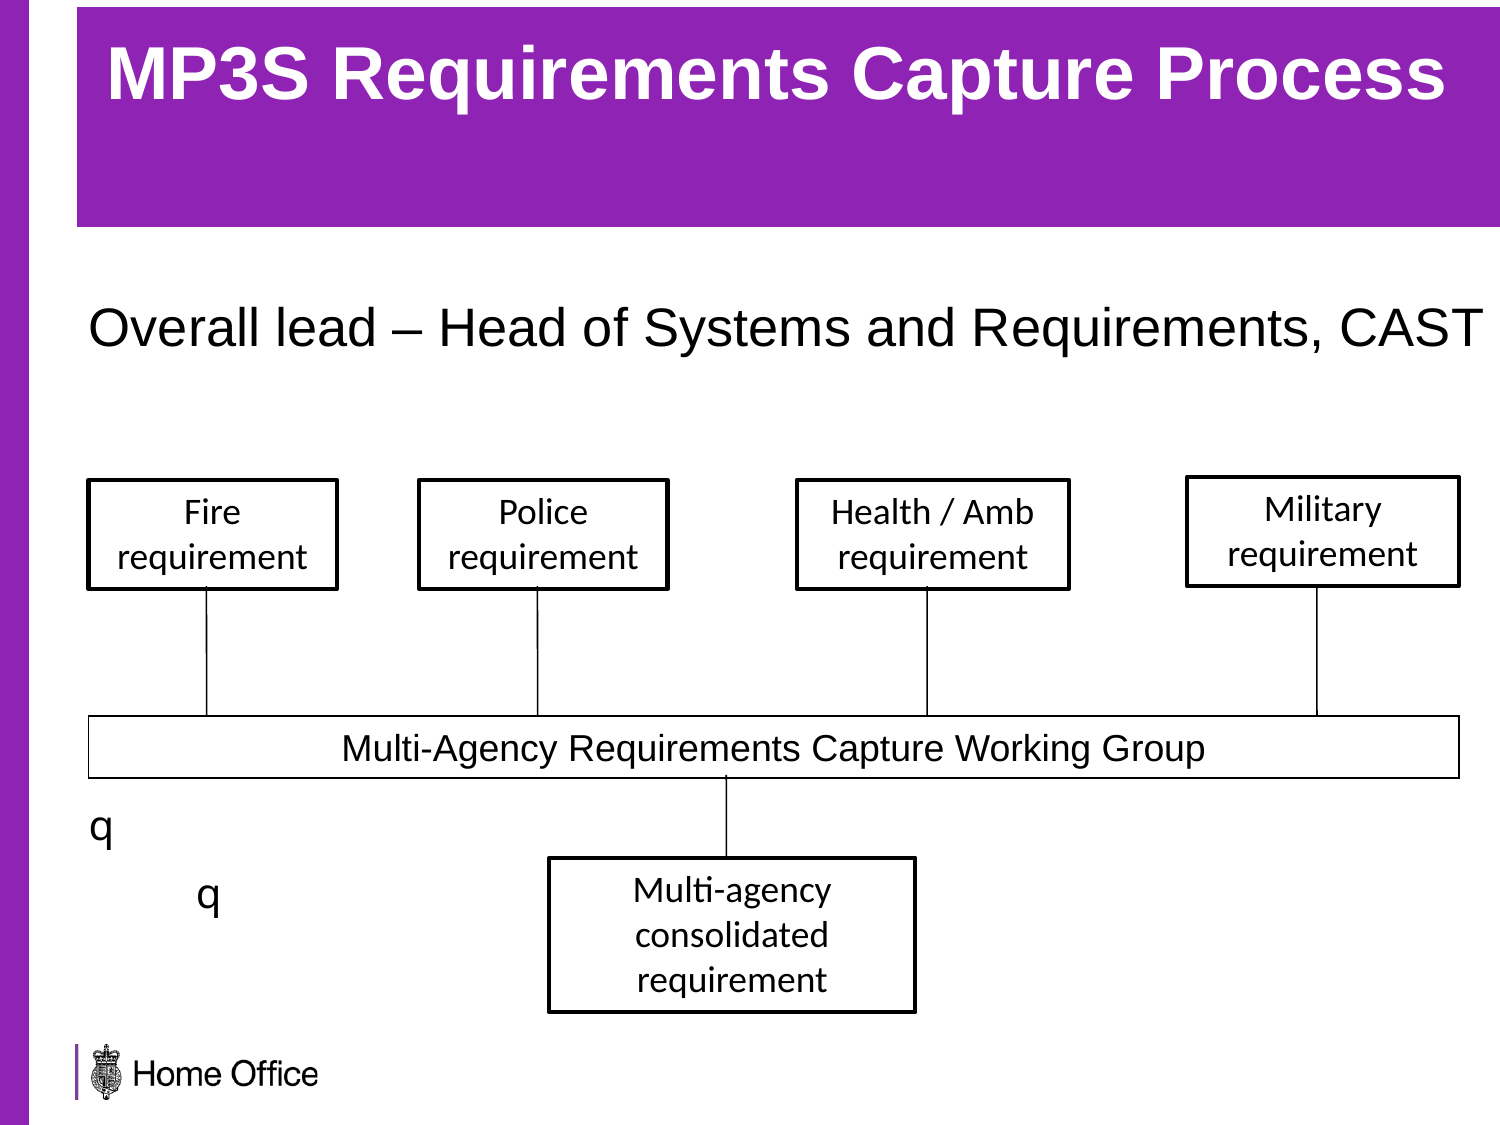

MP3S Requirements Capture Process
Overall lead – Head of Systems and Requirements, CAST
Military requirement
Fire requirement
Police requirement
Health / Amb requirement
Multi-Agency Requirements Capture Working Group
Multi-agency consolidated requirement